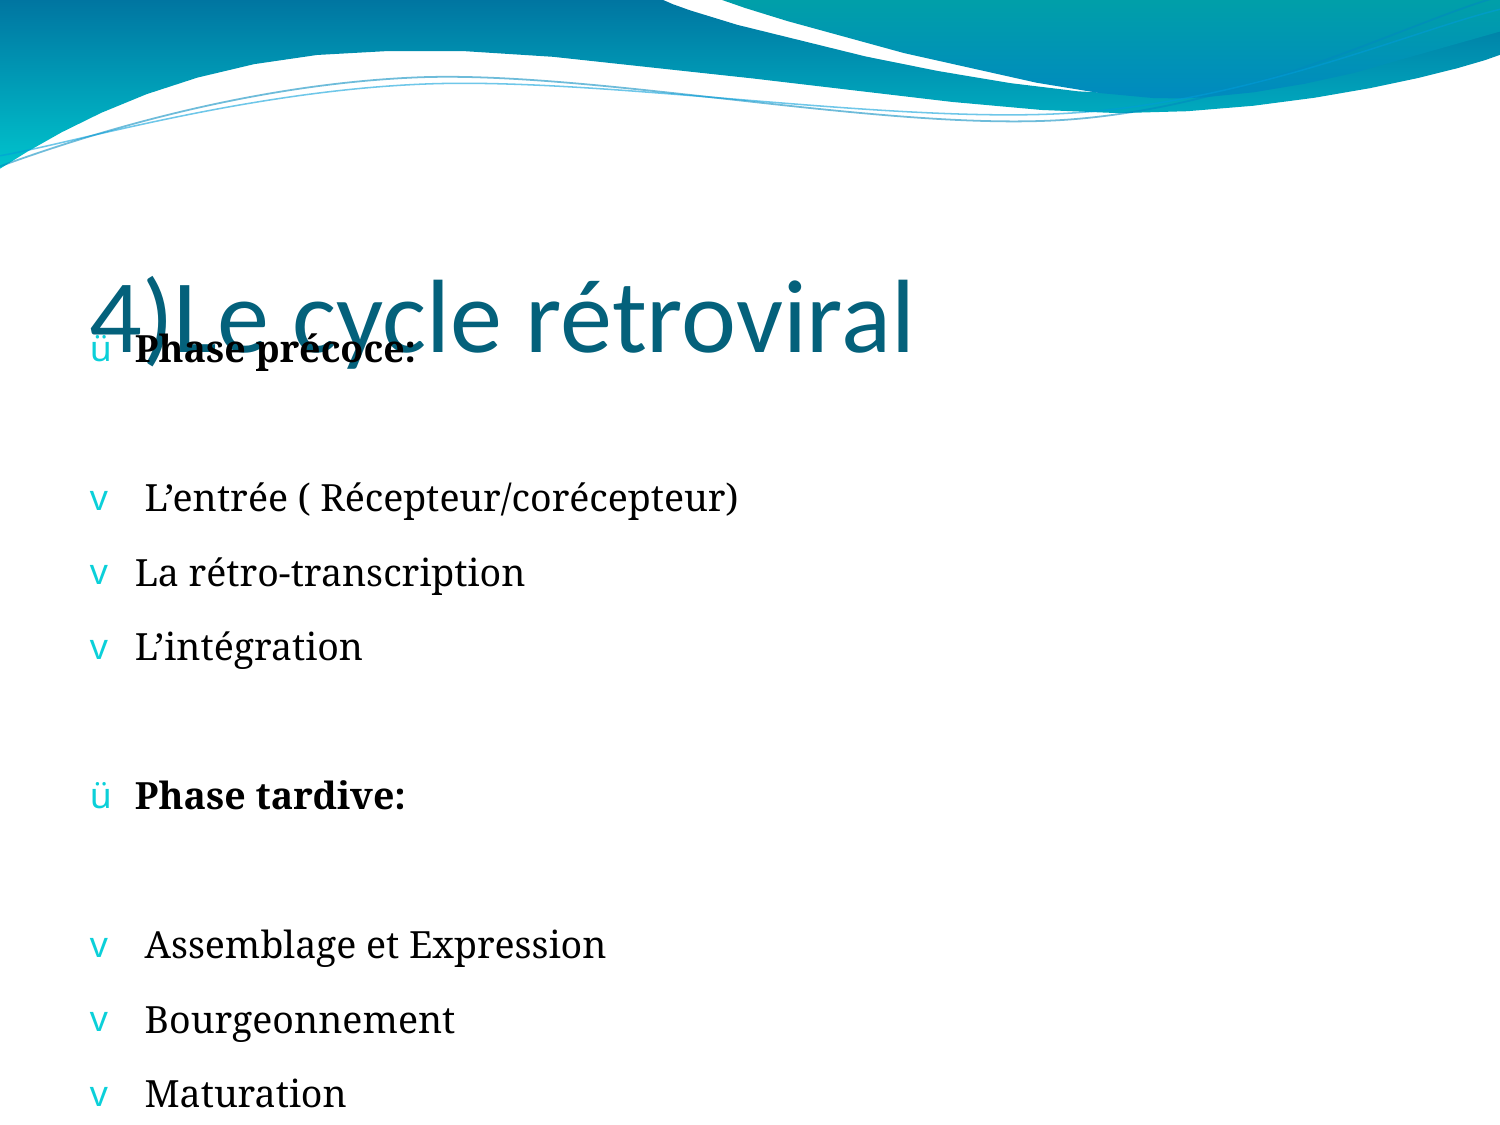

# 4)Le cycle rétroviral
Phase précoce:
 L’entrée ( Récepteur/corécepteur)
La rétro-transcription
L’intégration
Phase tardive:
 Assemblage et Expression
 Bourgeonnement
 Maturation